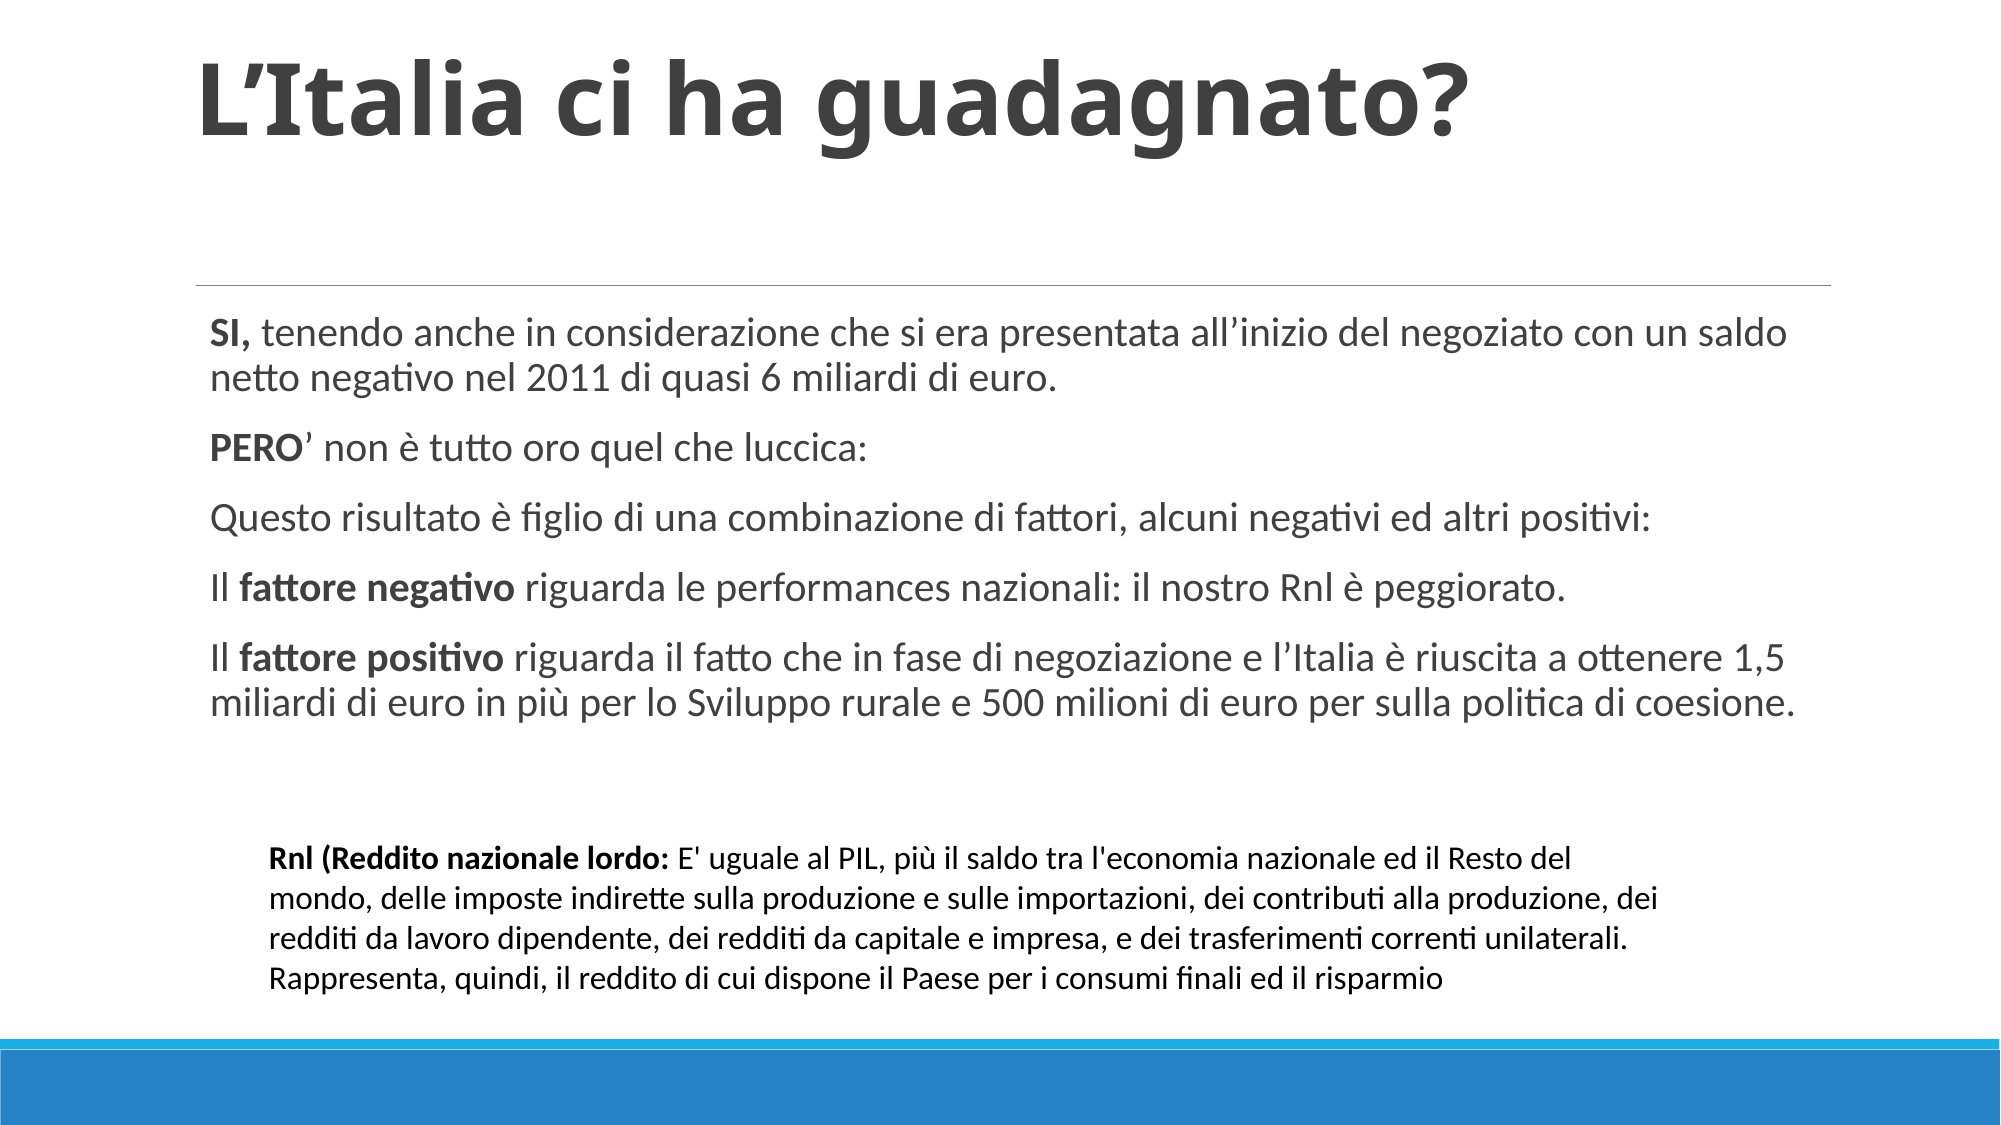

# L’Italia ci ha guadagnato?
SI, tenendo anche in considerazione che si era presentata all’inizio del negoziato con un saldo netto negativo nel 2011 di quasi 6 miliardi di euro.
PERO’ non è tutto oro quel che luccica:
Questo risultato è figlio di una combinazione di fattori, alcuni negativi ed altri positivi:
Il fattore negativo riguarda le performances nazionali: il nostro Rnl è peggiorato.
Il fattore positivo riguarda il fatto che in fase di negoziazione e l’Italia è riuscita a ottenere 1,5 miliardi di euro in più per lo Sviluppo rurale e 500 milioni di euro per sulla politica di coesione.
Rnl (Reddito nazionale lordo: E' uguale al PIL, più il saldo tra l'economia nazionale ed il Resto del mondo, delle imposte indirette sulla produzione e sulle importazioni, dei contributi alla produzione, dei redditi da lavoro dipendente, dei redditi da capitale e impresa, e dei trasferimenti correnti unilaterali. Rappresenta, quindi, il reddito di cui dispone il Paese per i consumi finali ed il risparmio